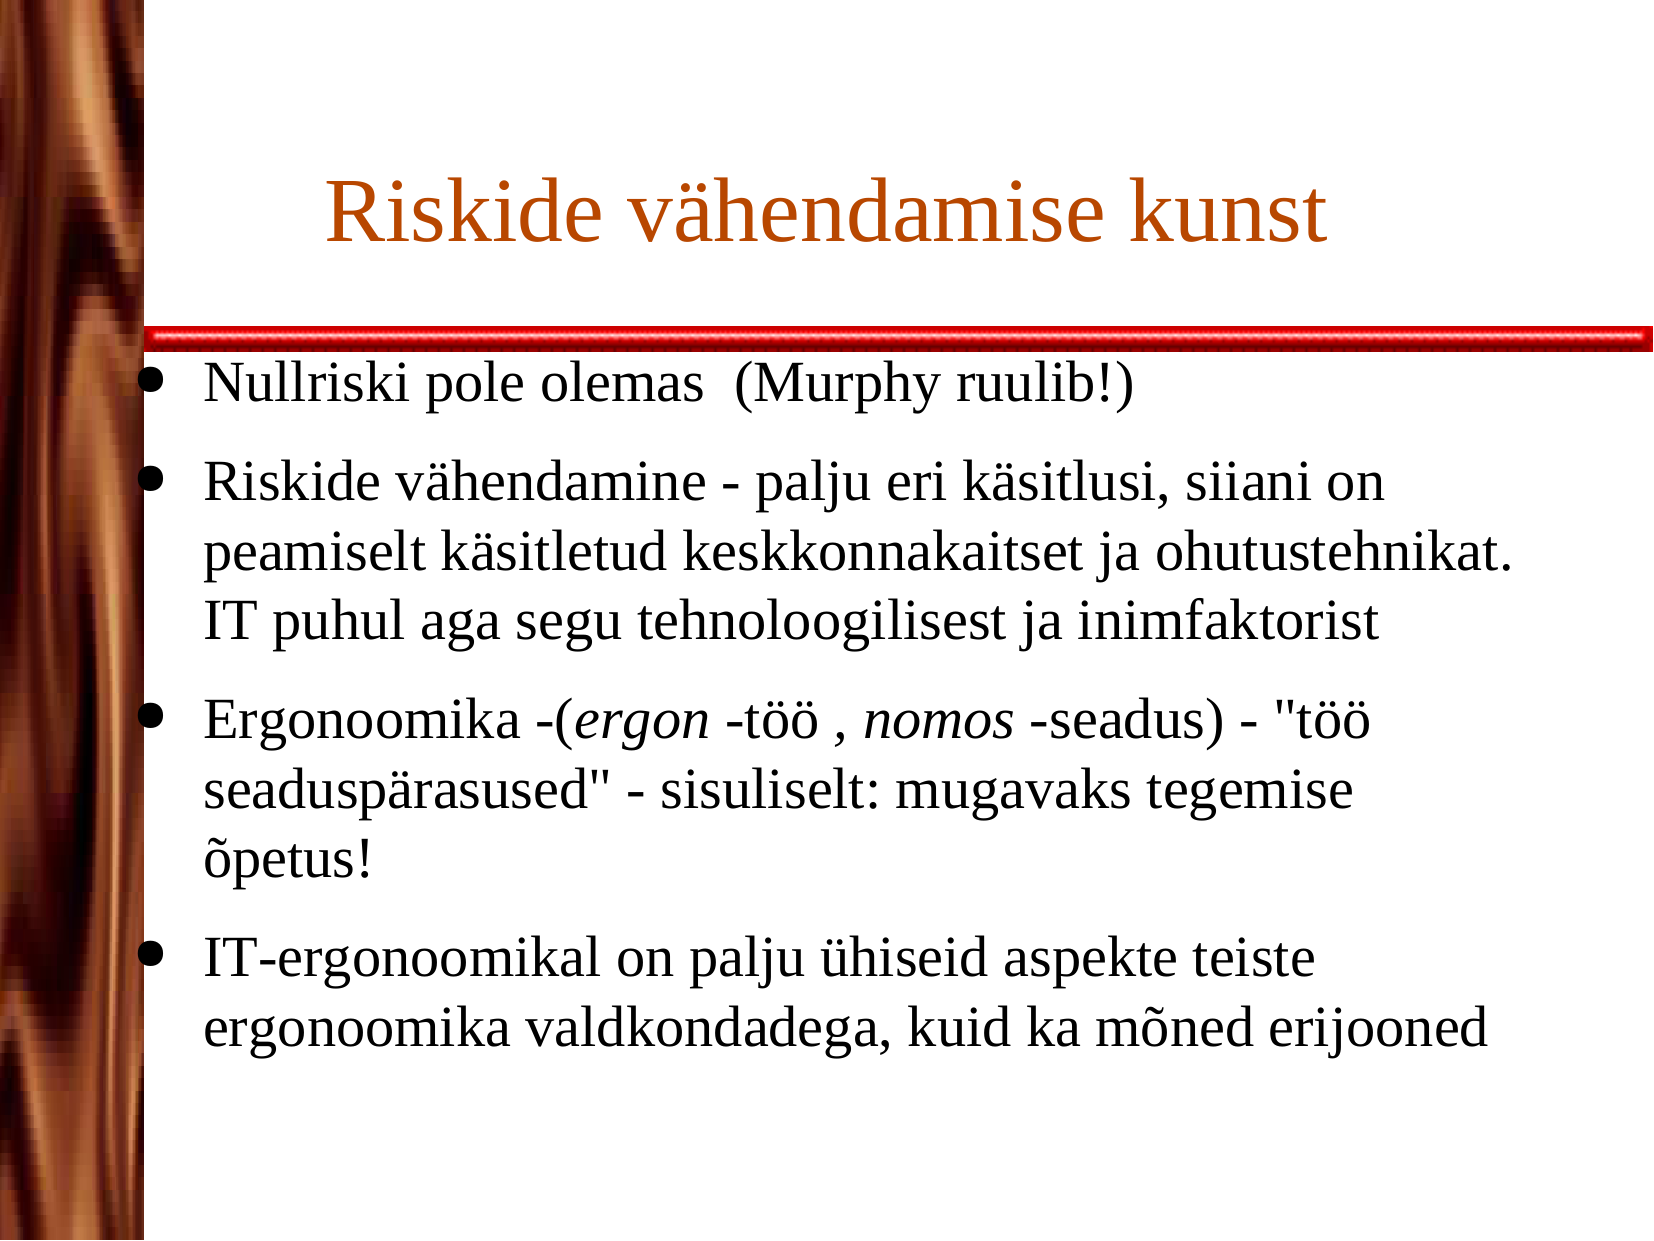

# Riskide vähendamise kunst
Nullriski pole olemas (Murphy ruulib!)
Riskide vähendamine - palju eri käsitlusi, siiani on peamiselt käsitletud keskkonnakaitset ja ohutustehnikat. IT puhul aga segu tehnoloogilisest ja inimfaktorist
Ergonoomika -(ergon -töö , nomos -seadus) - "töö seaduspärasused" - sisuliselt: mugavaks tegemise õpetus!
IT-ergonoomikal on palju ühiseid aspekte teiste ergonoomika valdkondadega, kuid ka mõned erijooned